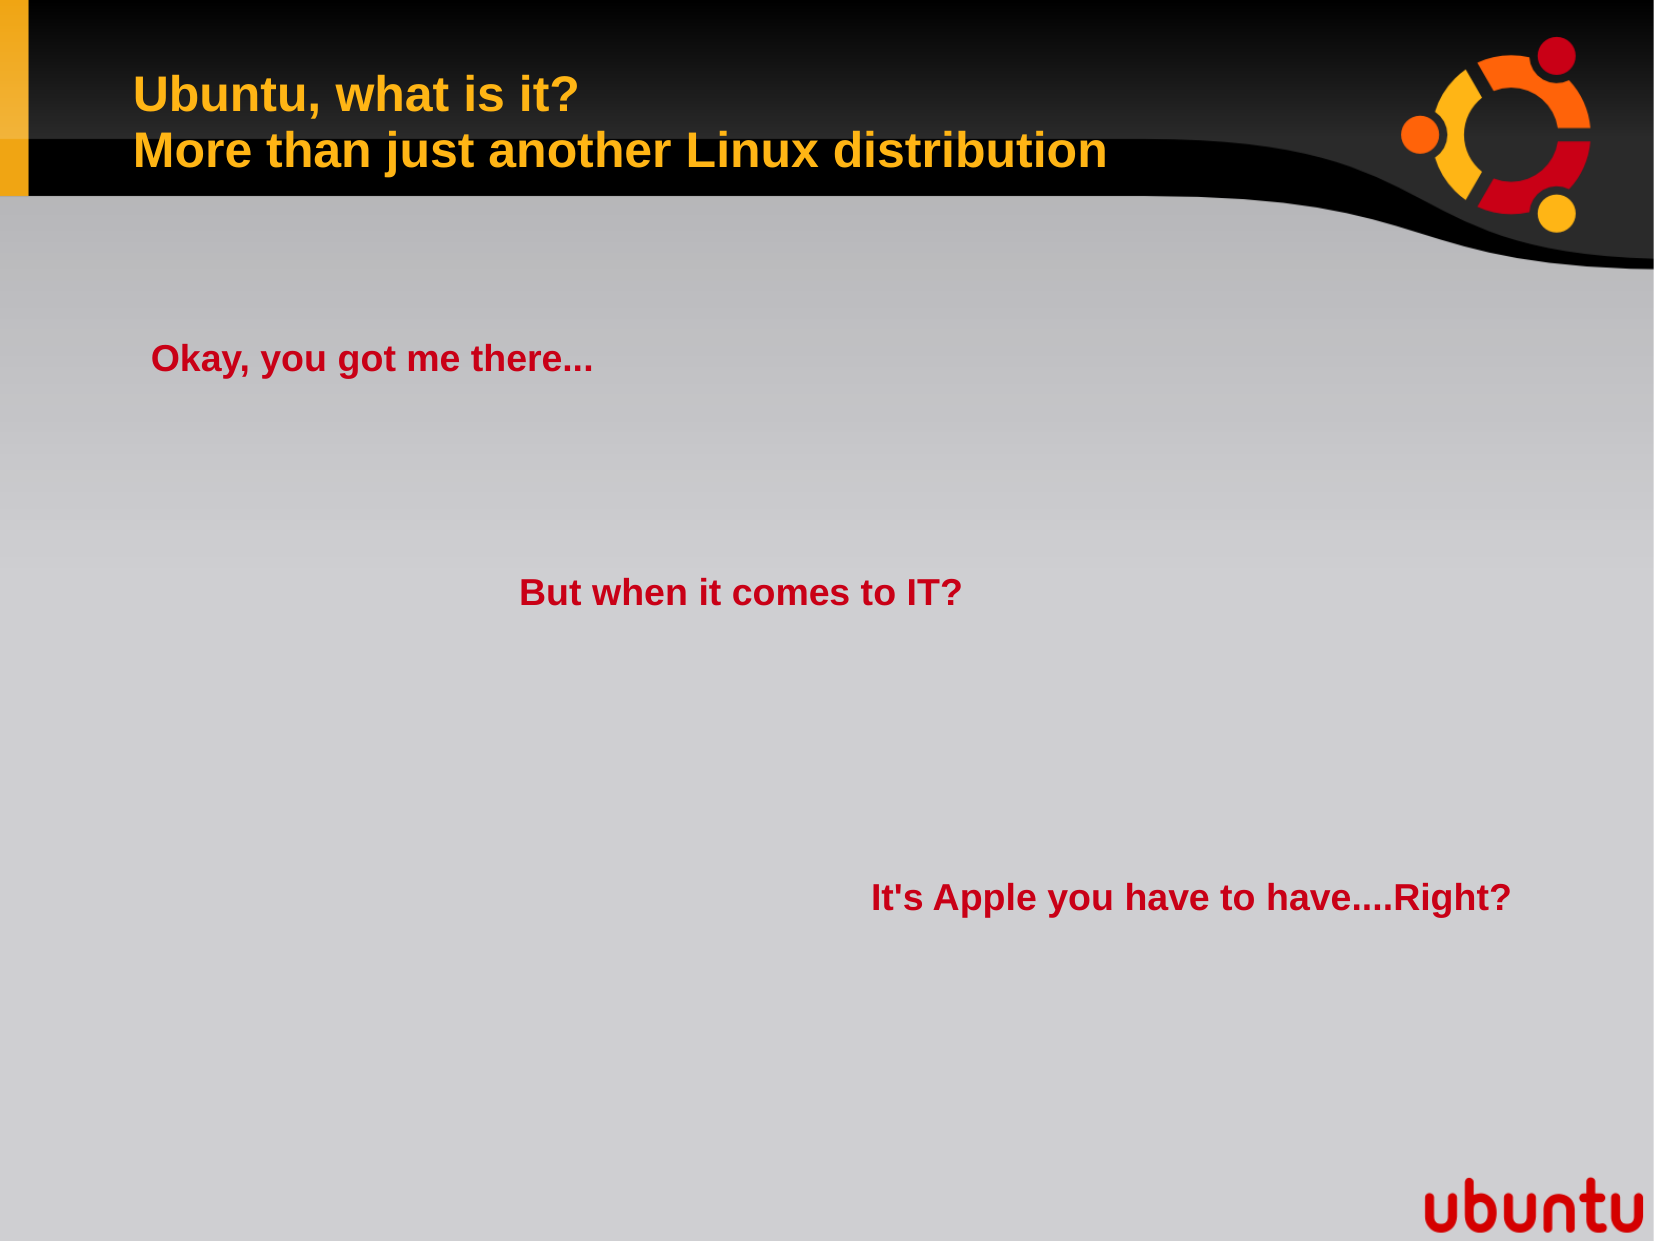

Ubuntu, what is it?
More than just another Linux distribution
Okay, you got me there...
But when it comes to IT?
It's Apple you have to have....Right?